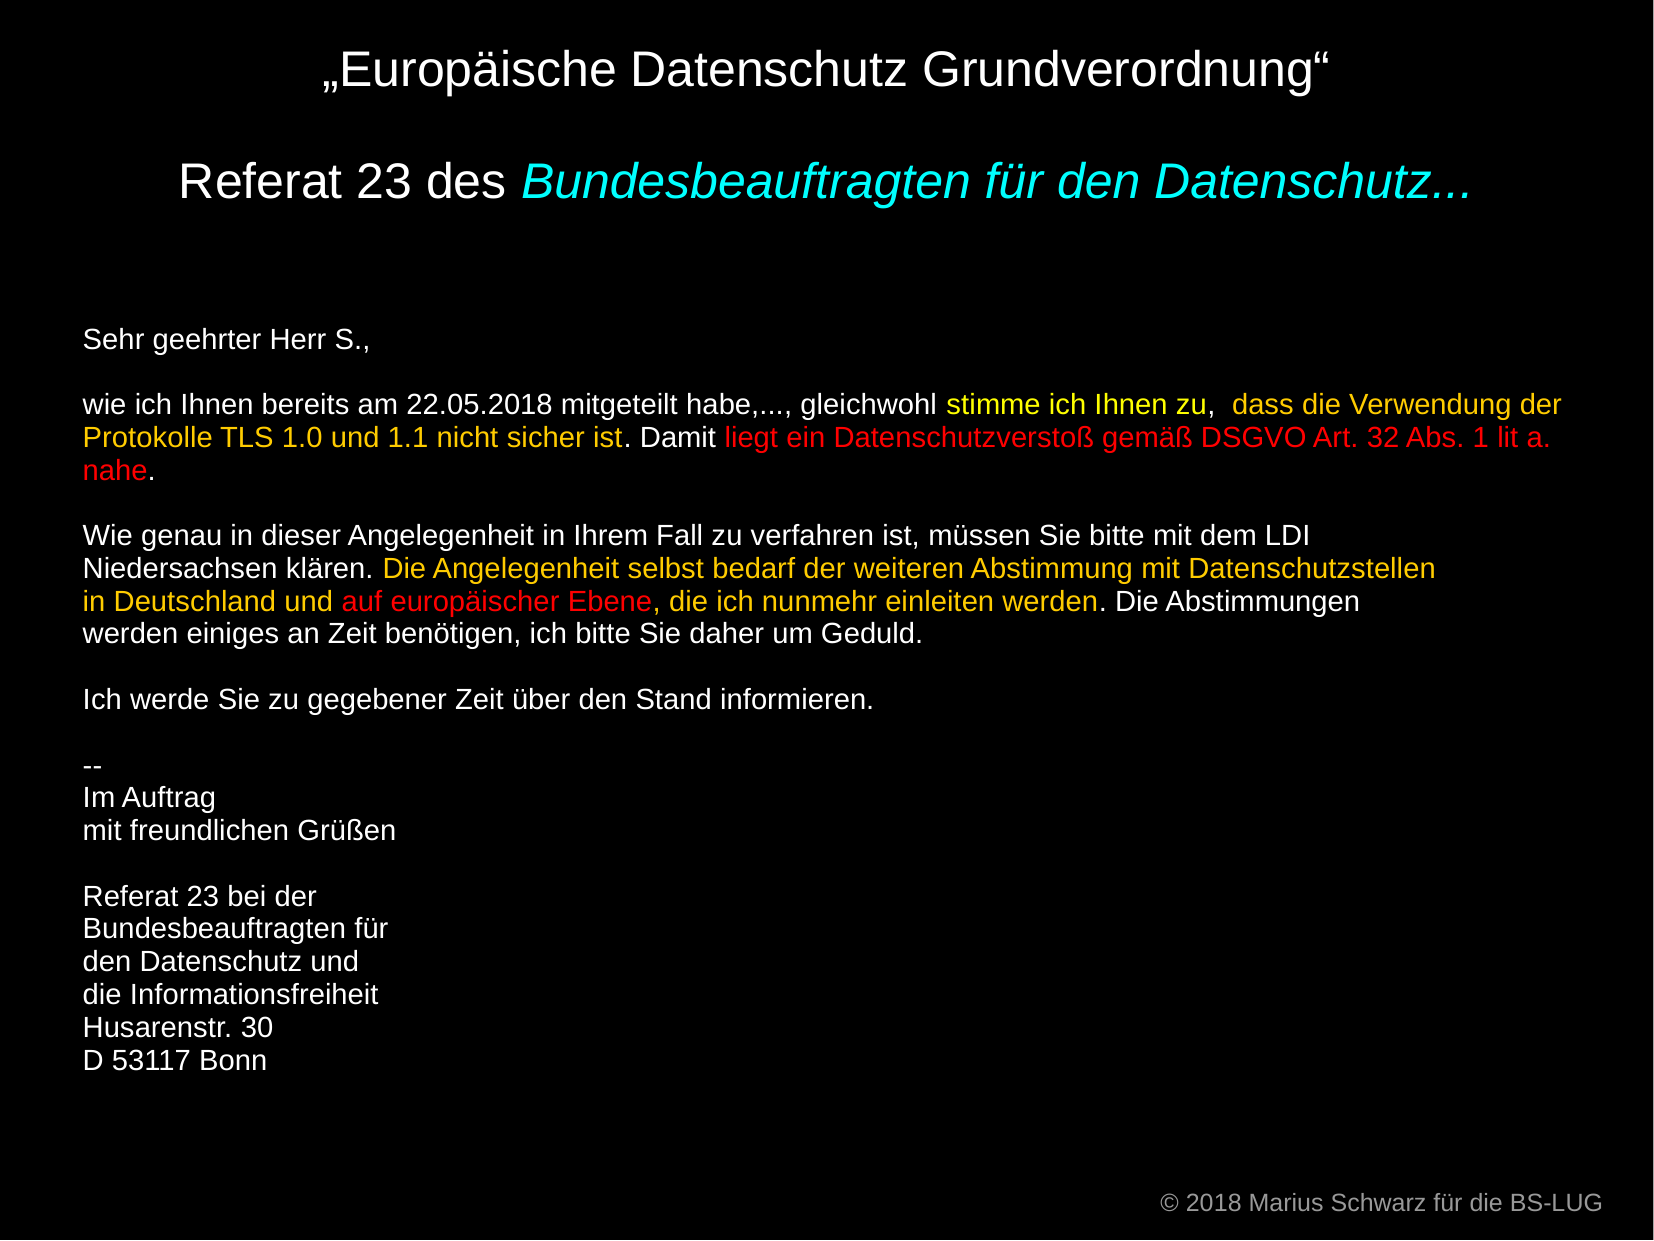

# „Europäische Datenschutz Grundverordnung“ Referat 23 des Bundesbeauftragten für den Datenschutz...
Sehr geehrter Herr S.,
wie ich Ihnen bereits am 22.05.2018 mitgeteilt habe,..., gleichwohl stimme ich Ihnen zu, dass die Verwendung der Protokolle TLS 1.0 und 1.1 nicht sicher ist. Damit liegt ein Datenschutzverstoß gemäß DSGVO Art. 32 Abs. 1 lit a. nahe.
Wie genau in dieser Angelegenheit in Ihrem Fall zu verfahren ist, müssen Sie bitte mit dem LDI
Niedersachsen klären. Die Angelegenheit selbst bedarf der weiteren Abstimmung mit Datenschutzstellen
in Deutschland und auf europäischer Ebene, die ich nunmehr einleiten werden. Die Abstimmungen
werden einiges an Zeit benötigen, ich bitte Sie daher um Geduld.
Ich werde Sie zu gegebener Zeit über den Stand informieren.
--
Im Auftrag
mit freundlichen Grüßen
Referat 23 bei der
Bundesbeauftragten für
den Datenschutz und
die Informationsfreiheit
Husarenstr. 30
D 53117 Bonn
© 2018 Marius Schwarz für die BS-LUG